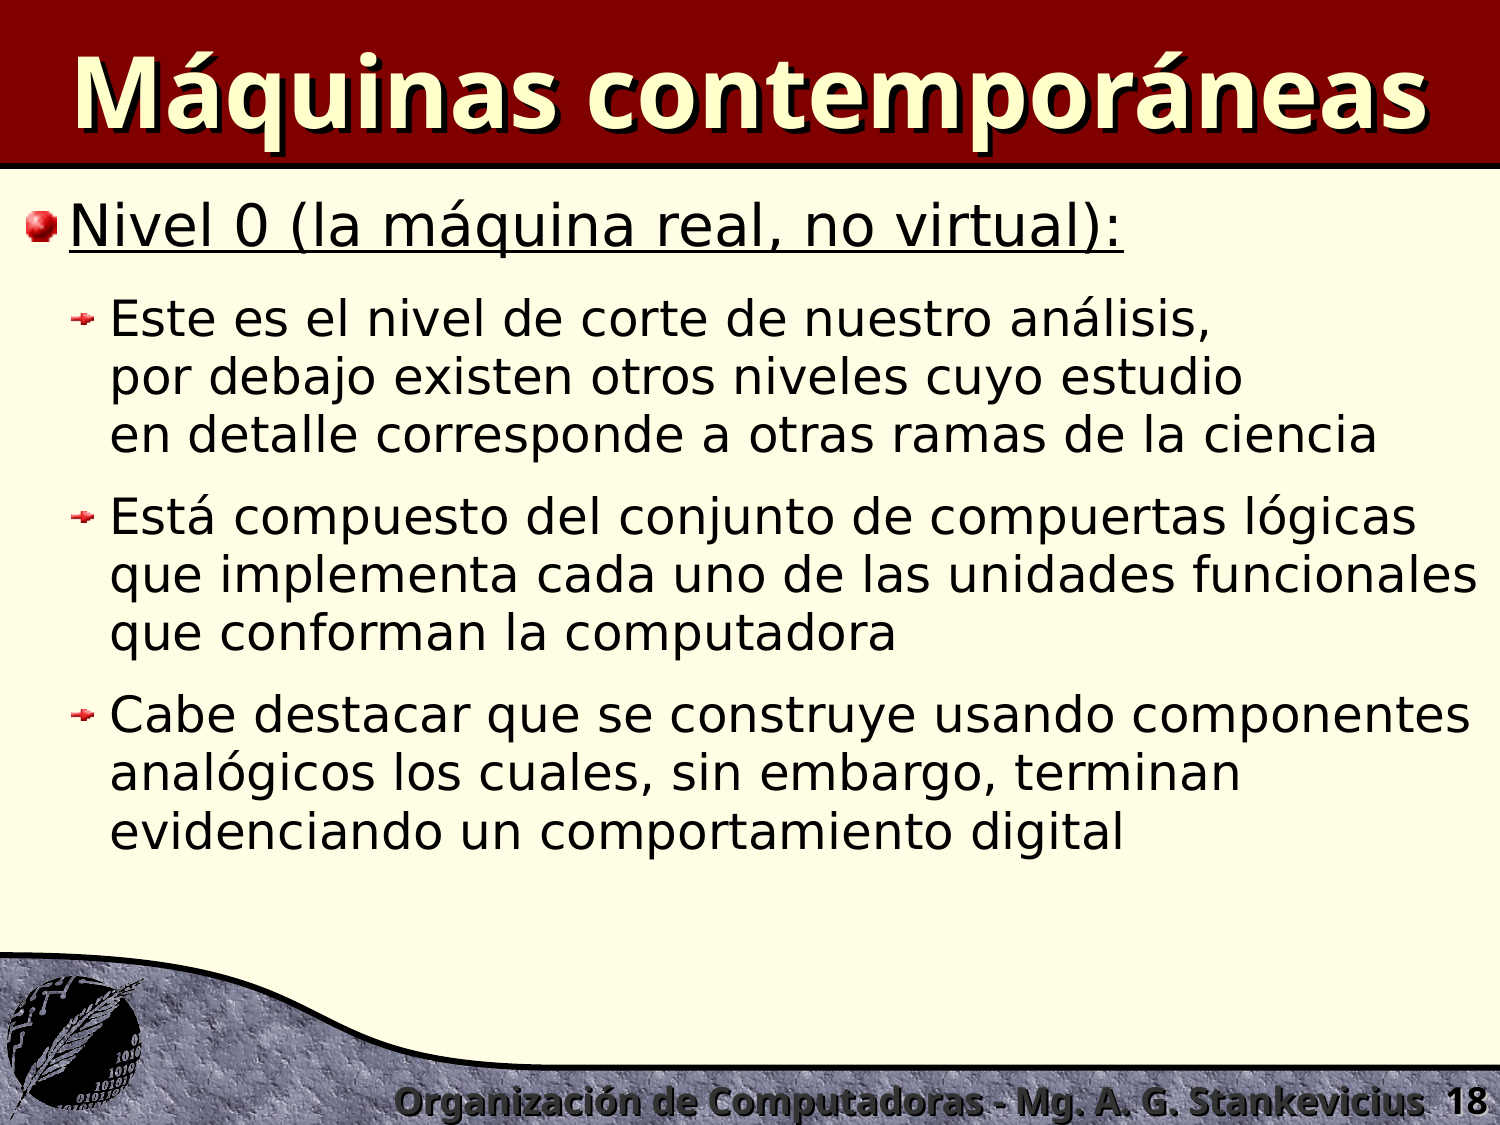

# Máquinas contemporáneas
Nivel 0 (la máquina real, no virtual):
Este es el nivel de corte de nuestro análisis,
por debajo existen otros niveles cuyo estudio
en detalle corresponde a otras ramas de la ciencia
Está compuesto del conjunto de compuertas lógicas que implementa cada uno de las unidades funcionales que conforman la computadora
Cabe destacar que se construye usando componentes analógicos los cuales, sin embargo, terminan evidenciando un comportamiento digital
18